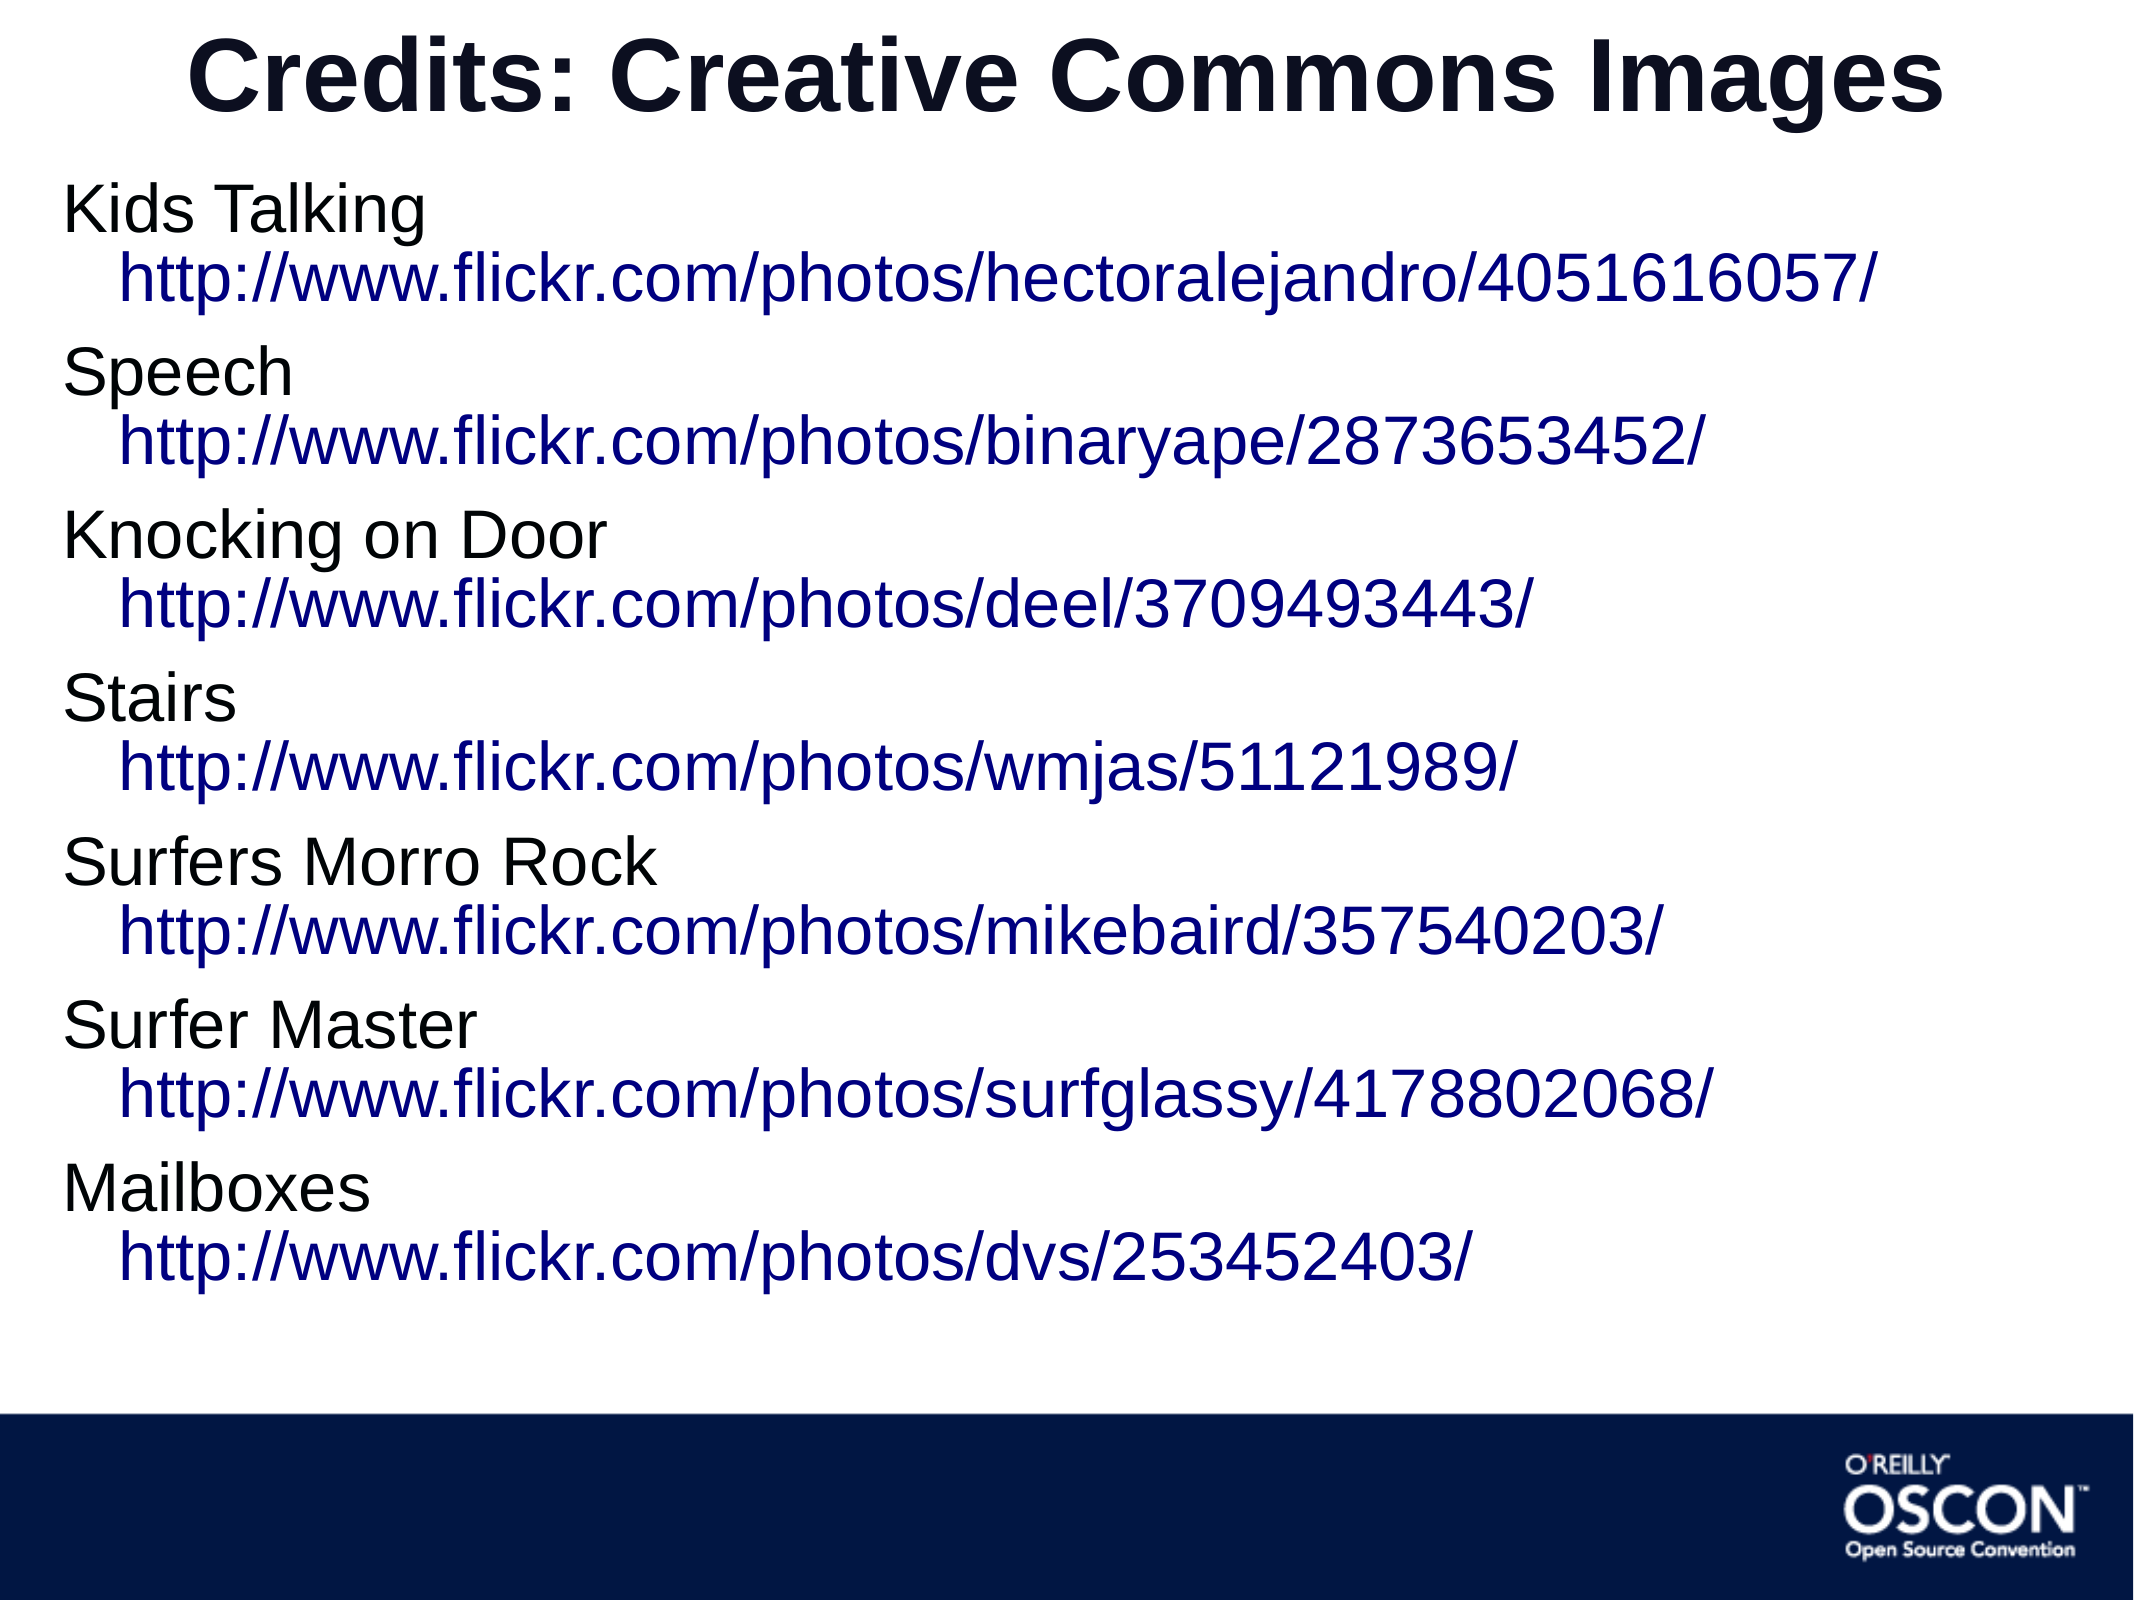

# Credits: Creative Commons Images
Kids Talking
http://www.flickr.com/photos/hectoralejandro/4051616057/
Speech
http://www.flickr.com/photos/binaryape/2873653452/
Knocking on Door
http://www.flickr.com/photos/deel/3709493443/
Stairs
http://www.flickr.com/photos/wmjas/51121989/
Surfers Morro Rock
http://www.flickr.com/photos/mikebaird/357540203/
Surfer Master
http://www.flickr.com/photos/surfglassy/4178802068/
Mailboxes
http://www.flickr.com/photos/dvs/253452403/